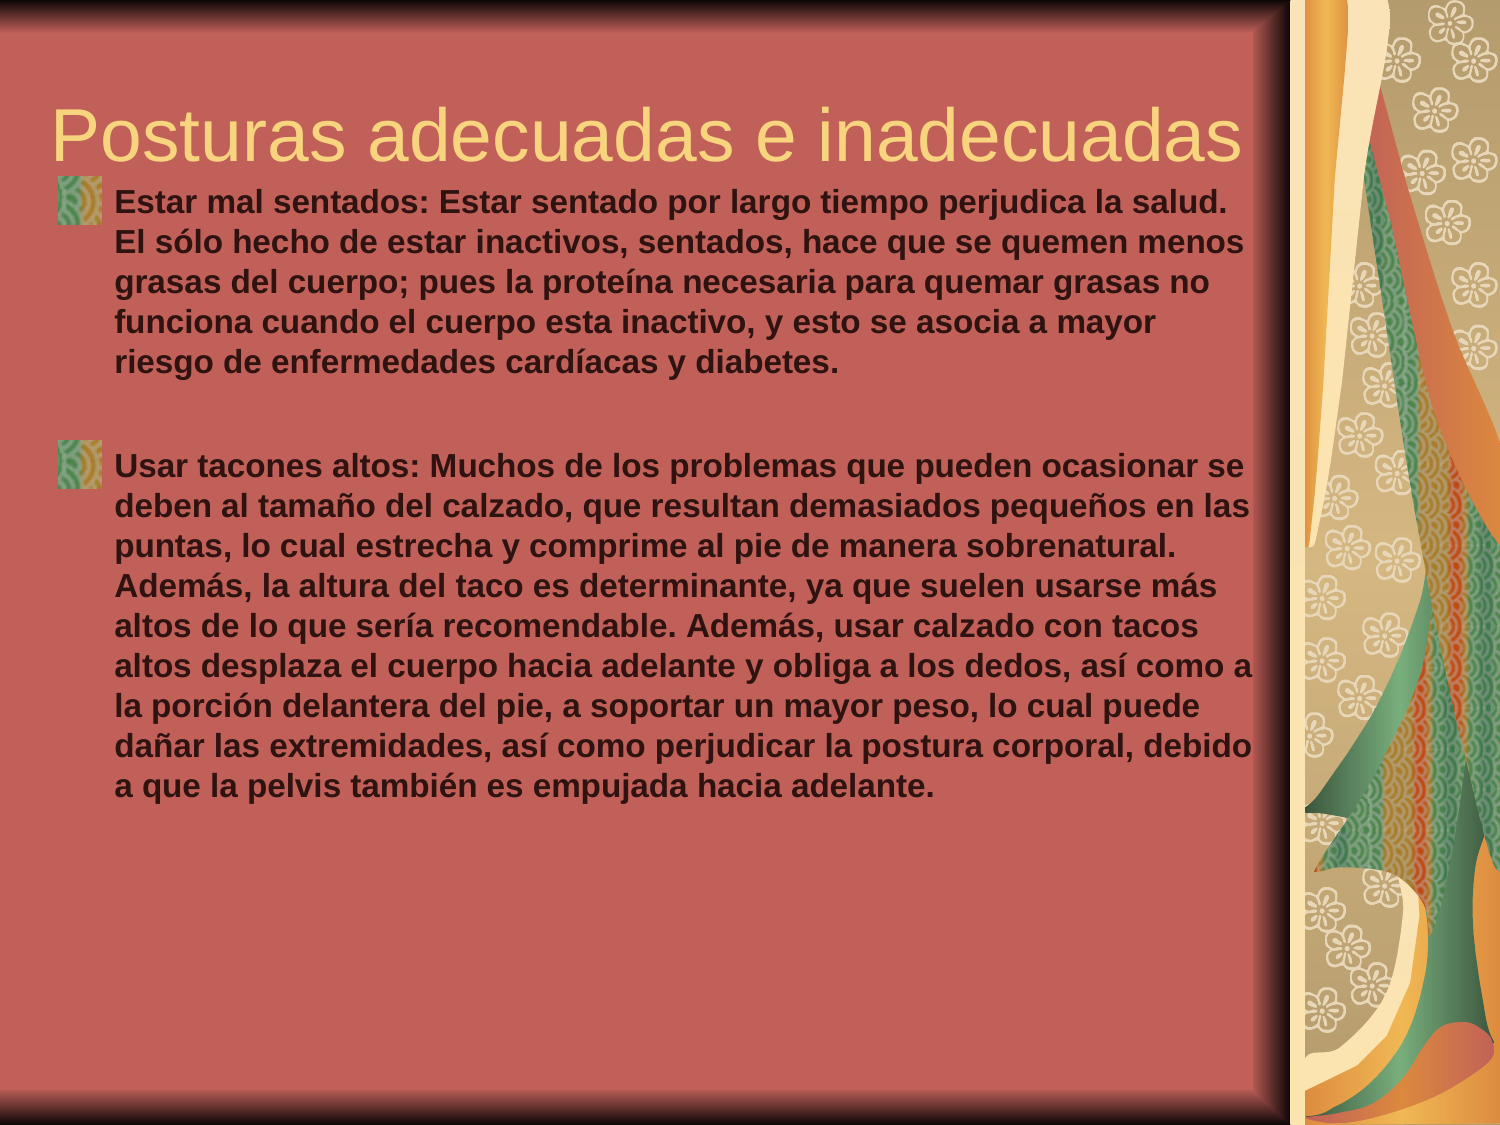

# Posturas adecuadas e inadecuadas
Estar mal sentados: Estar sentado por largo tiempo perjudica la salud. El sólo hecho de estar inactivos, sentados, hace que se quemen menos grasas del cuerpo; pues la proteína necesaria para quemar grasas no funciona cuando el cuerpo esta inactivo, y esto se asocia a mayor riesgo de enfermedades cardíacas y diabetes.
Usar tacones altos: Muchos de los problemas que pueden ocasionar se deben al tamaño del calzado, que resultan demasiados pequeños en las puntas, lo cual estrecha y comprime al pie de manera sobrenatural. Además, la altura del taco es determinante, ya que suelen usarse más altos de lo que sería recomendable. Además, usar calzado con tacos altos desplaza el cuerpo hacia adelante y obliga a los dedos, así como a la porción delantera del pie, a soportar un mayor peso, lo cual puede dañar las extremidades, así como perjudicar la postura corporal, debido a que la pelvis también es empujada hacia adelante.